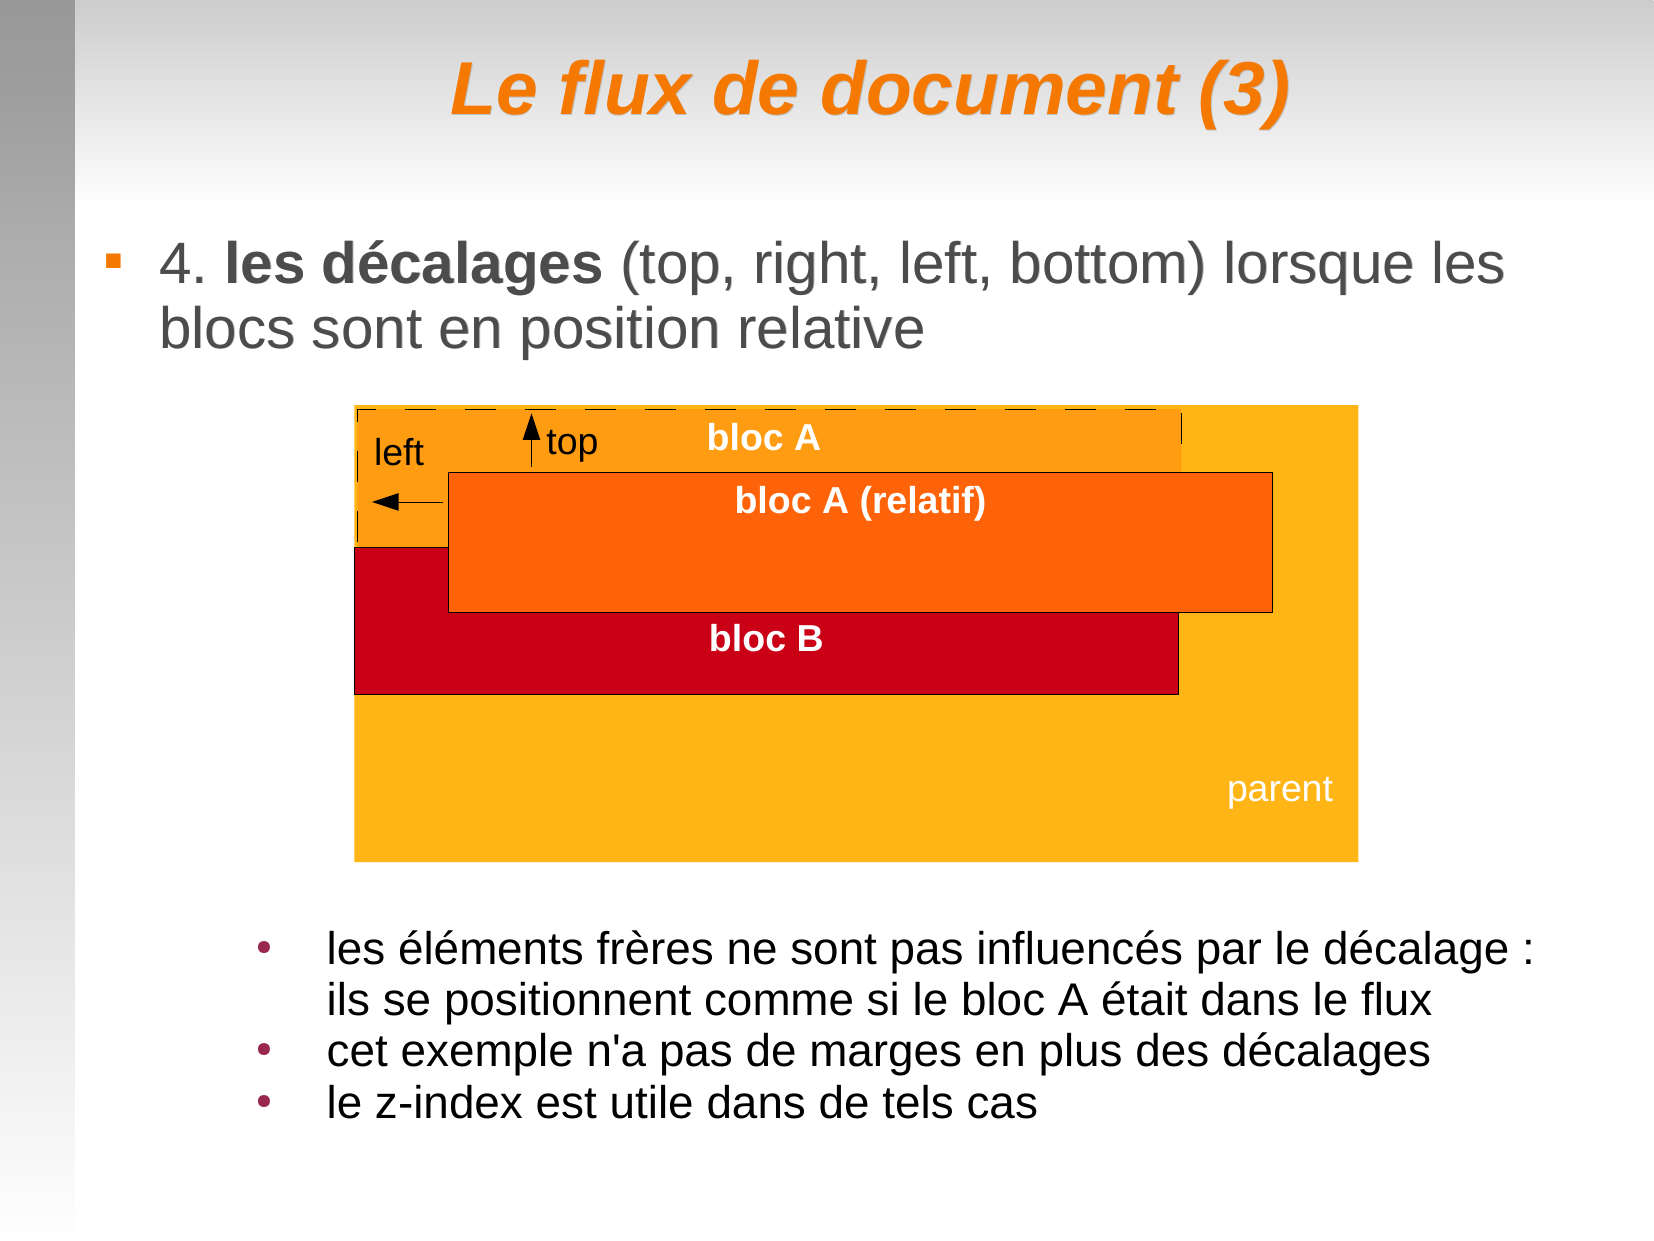

# Le flux de document (3)
4. les décalages (top, right, left, bottom) lorsque les blocs sont en position relative
left
parent
bloc A
top
bloc A (relatif)
bloc B
les éléments frères ne sont pas influencés par le décalage : ils se positionnent comme si le bloc A était dans le flux
cet exemple n'a pas de marges en plus des décalages
le z-index est utile dans de tels cas